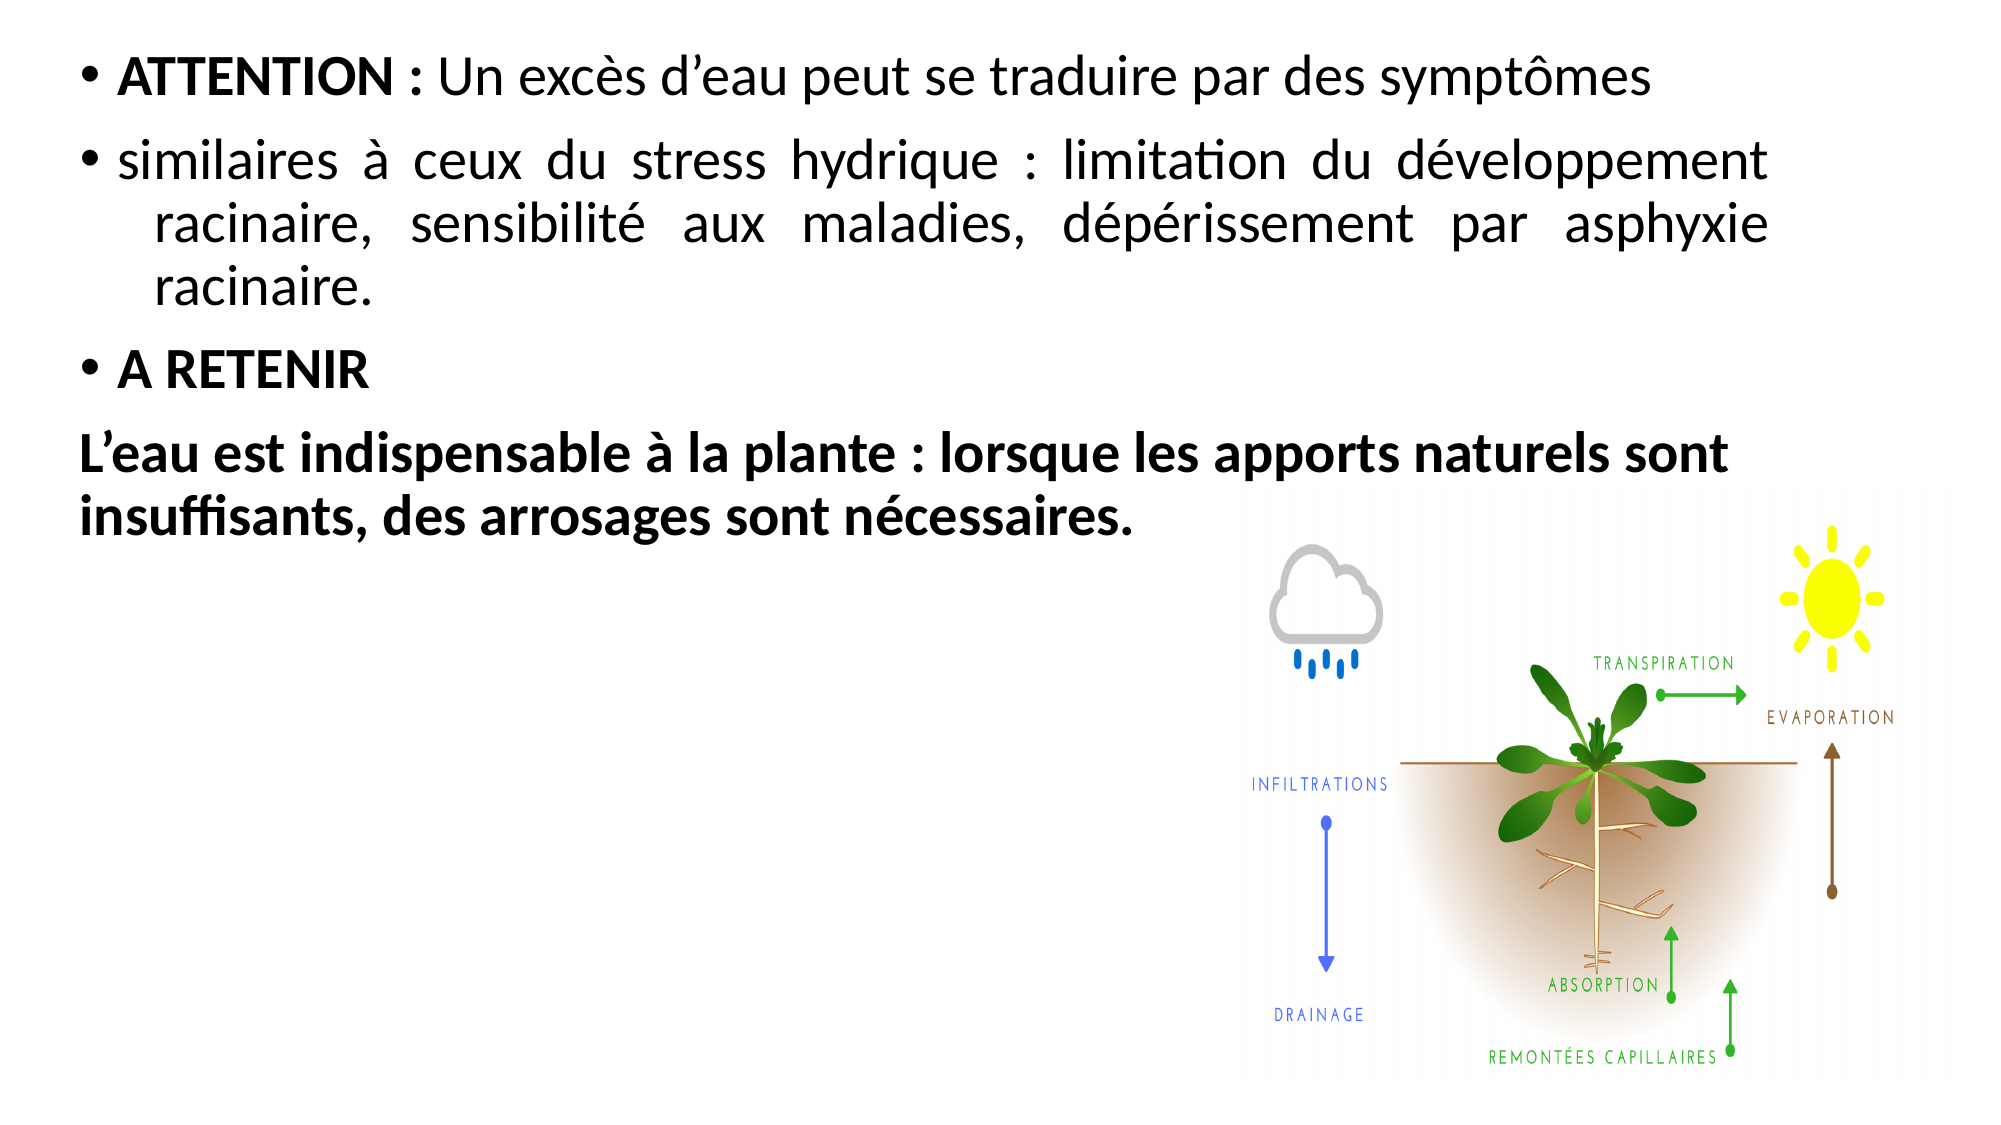

# ATTENTION : Un excès d’eau peut se traduire par des symptômes
similaires à ceux du stress hydrique : limitation du développement racinaire, sensibilité aux maladies, dépérissement par asphyxie racinaire.
A RETENIR
L’eau est indispensable à la plante : lorsque les apports naturels sont insuffisants, des arrosages sont nécessaires.